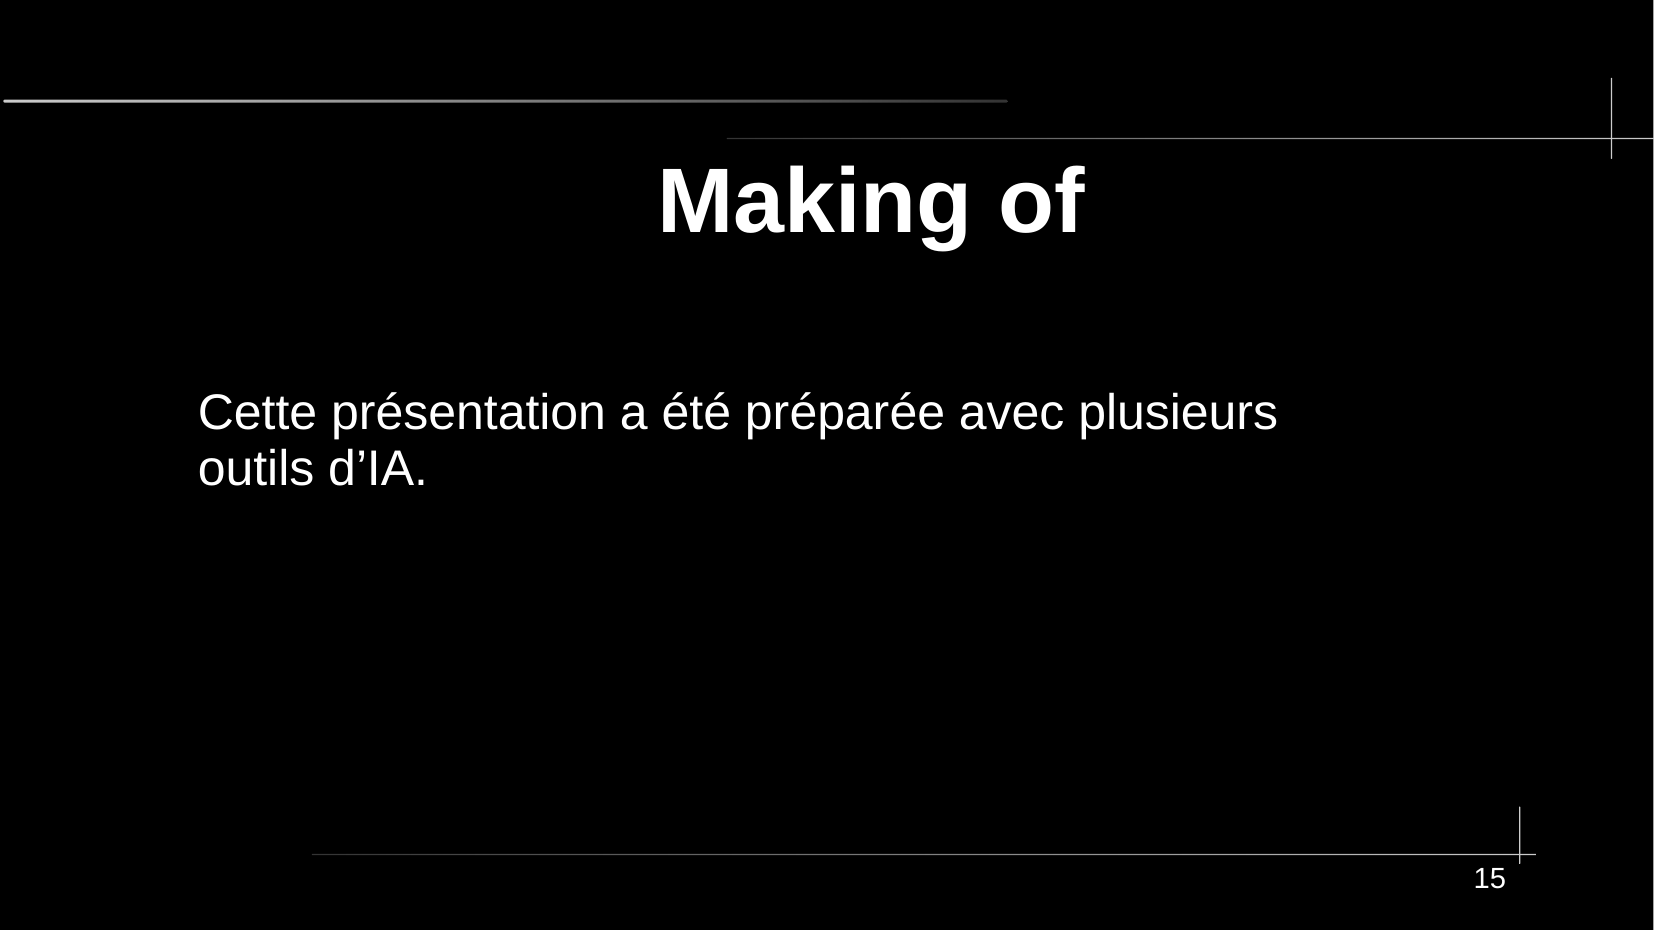

# Making of
Cette présentation a été préparée avec plusieurs outils d’IA.
15